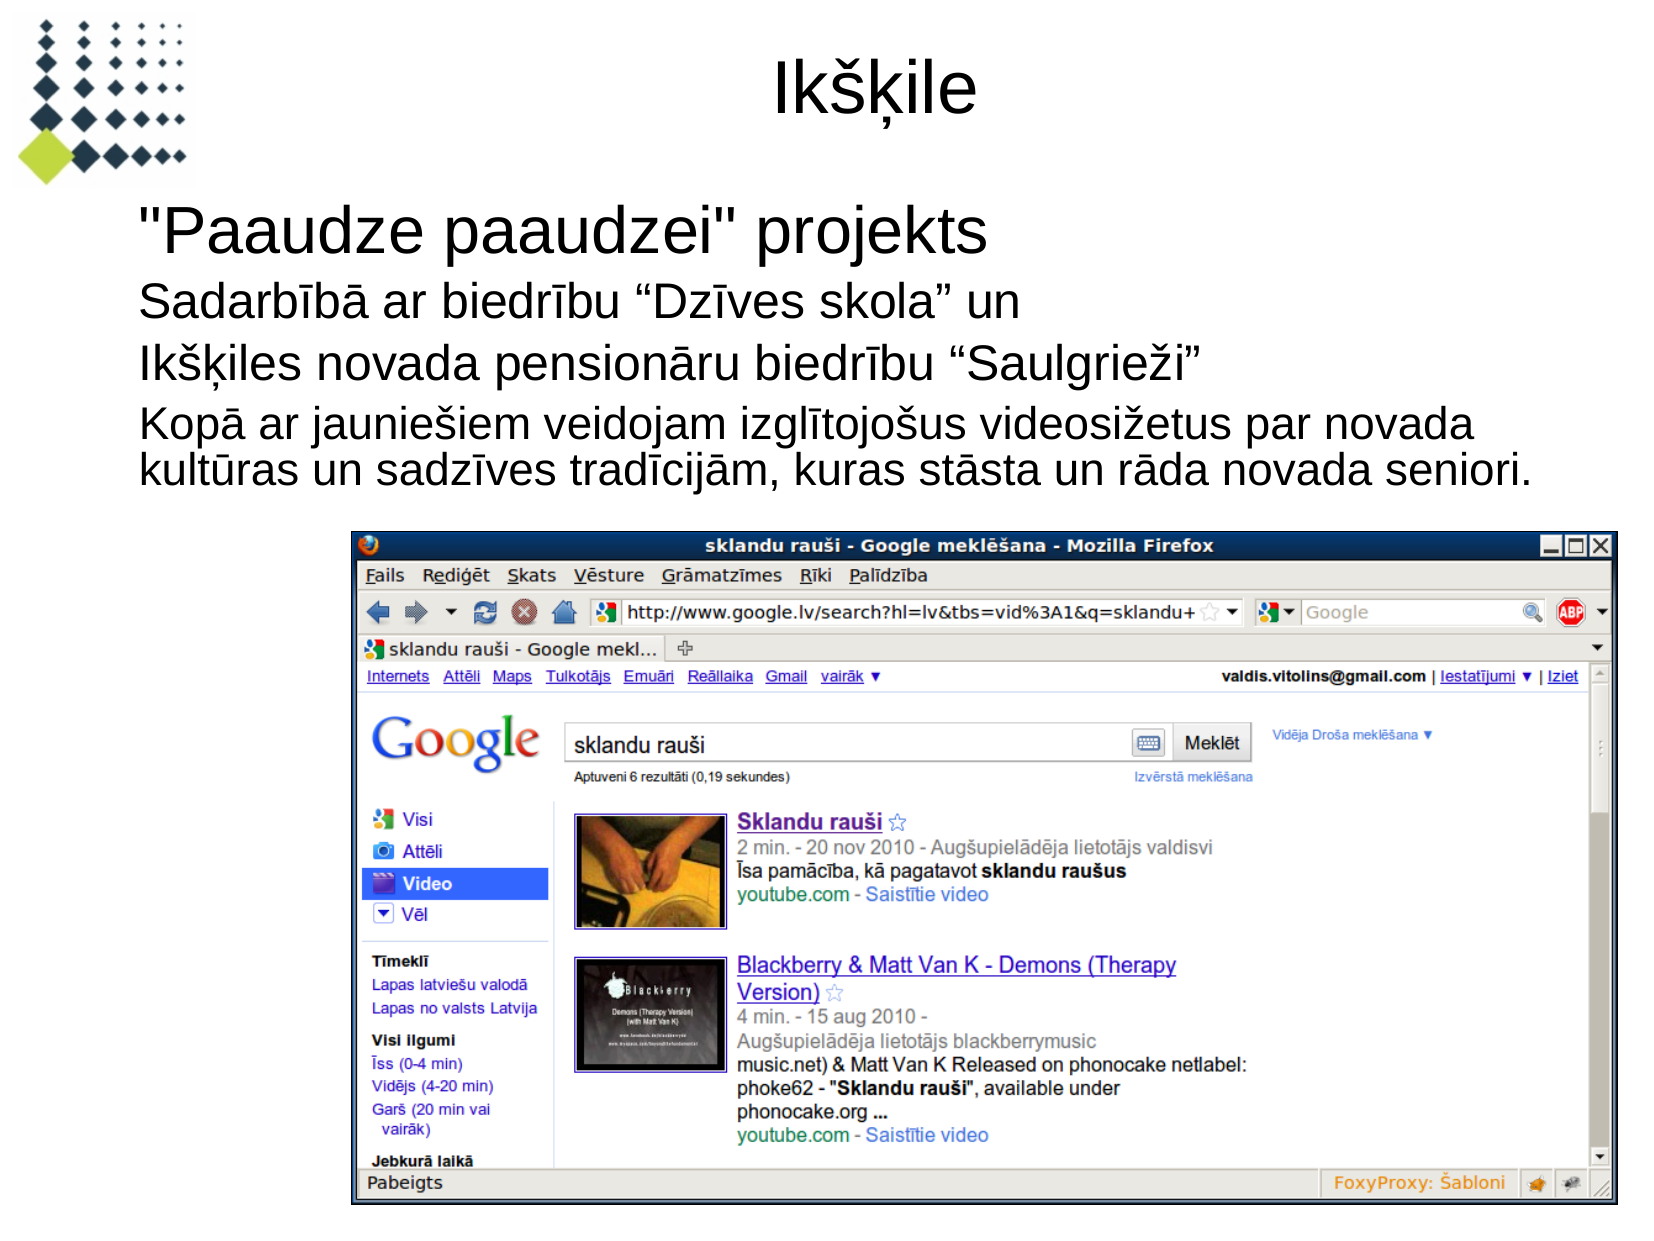

# Ikšķile
"Paaudze paaudzei" projekts
Sadarbībā ar biedrību “Dzīves skola” un
Ikšķiles novada pensionāru biedrību “Saulgrieži”
Kopā ar jauniešiem veidojam izglītojošus videosižetus par novada kultūras un sadzīves tradīcijām, kuras stāsta un rāda novada seniori.